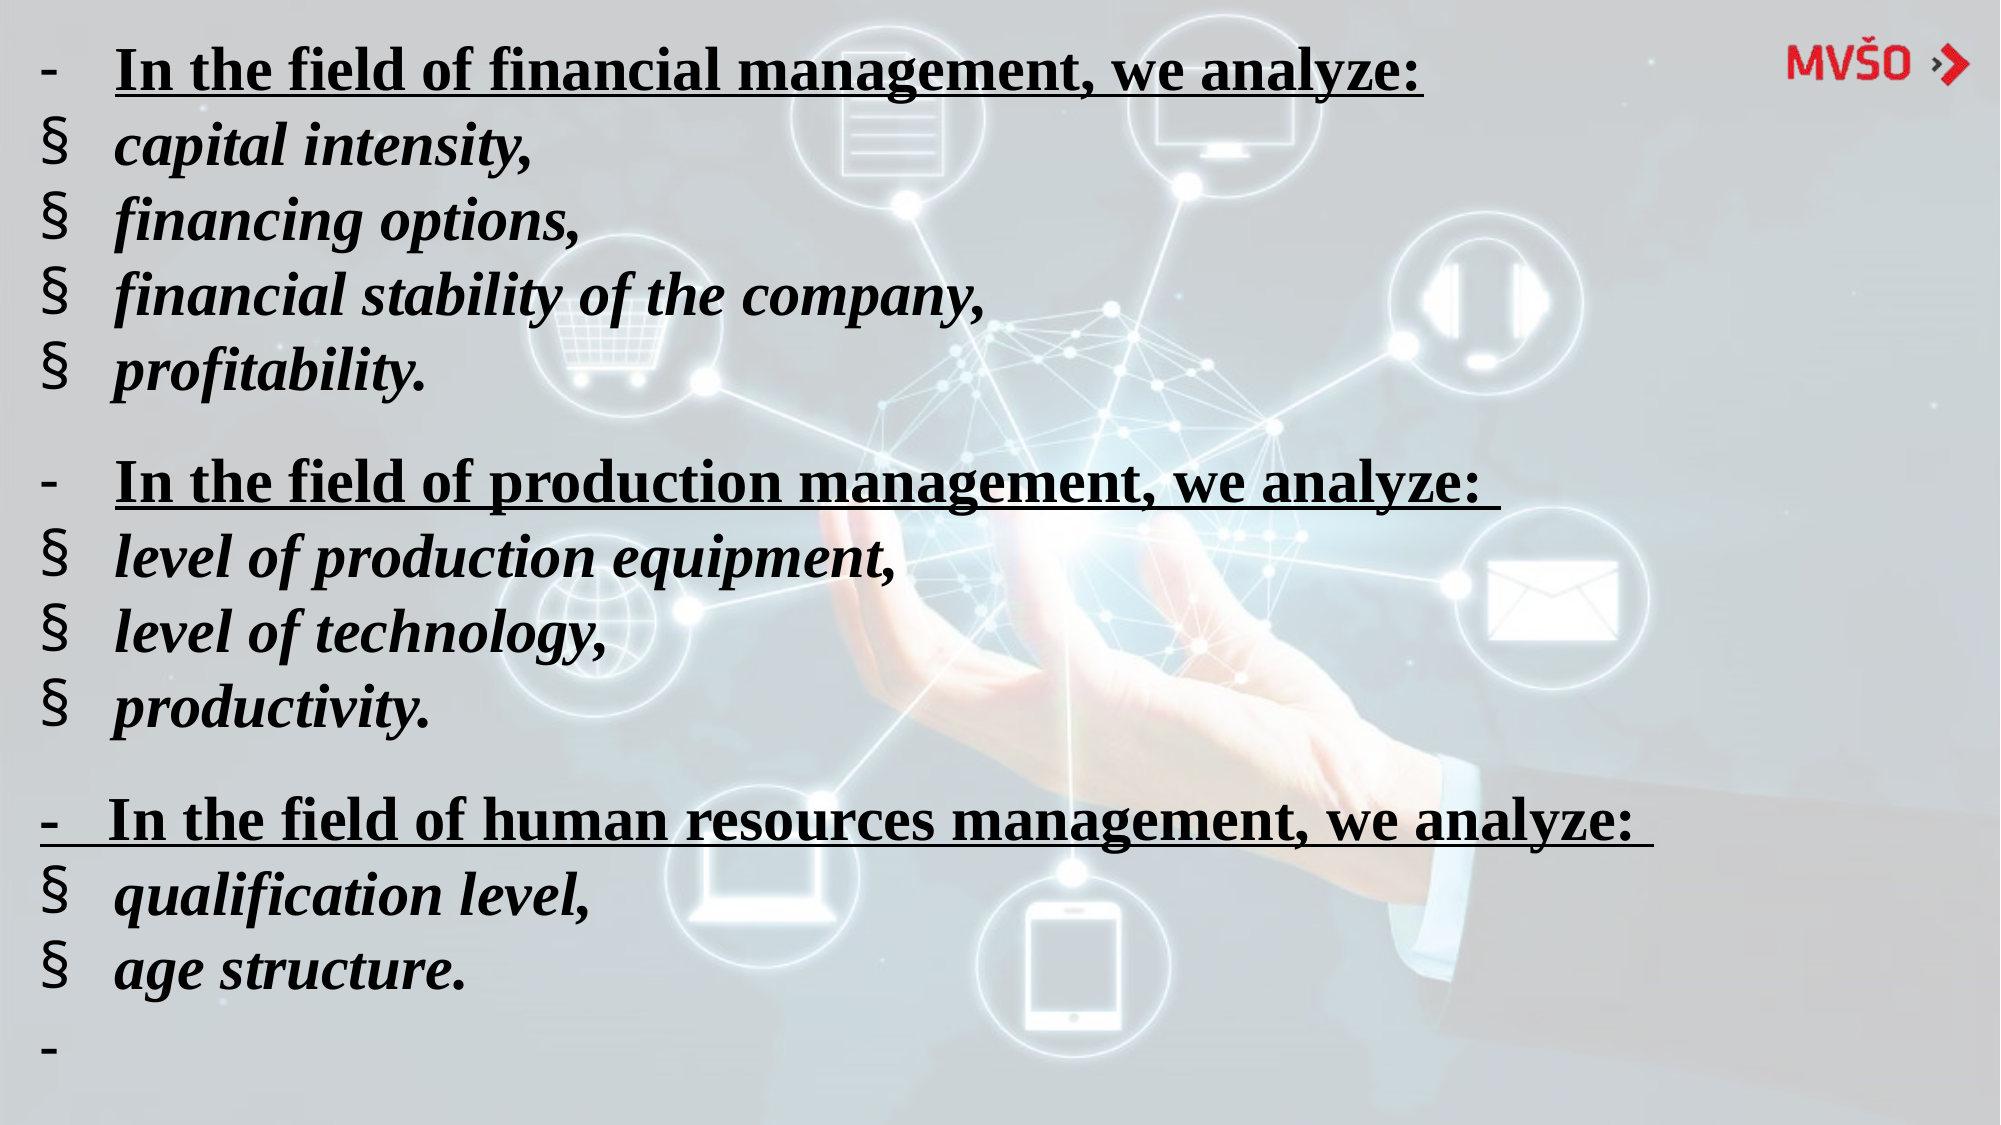

In the field of financial management, we analyze:
capital intensity,
financing options,
financial stability of the company,
profitability.
In the field of production management, we analyze:
level of production equipment,
level of technology,
productivity.
- In the field of human resources management, we analyze:
qualification level,
age structure.